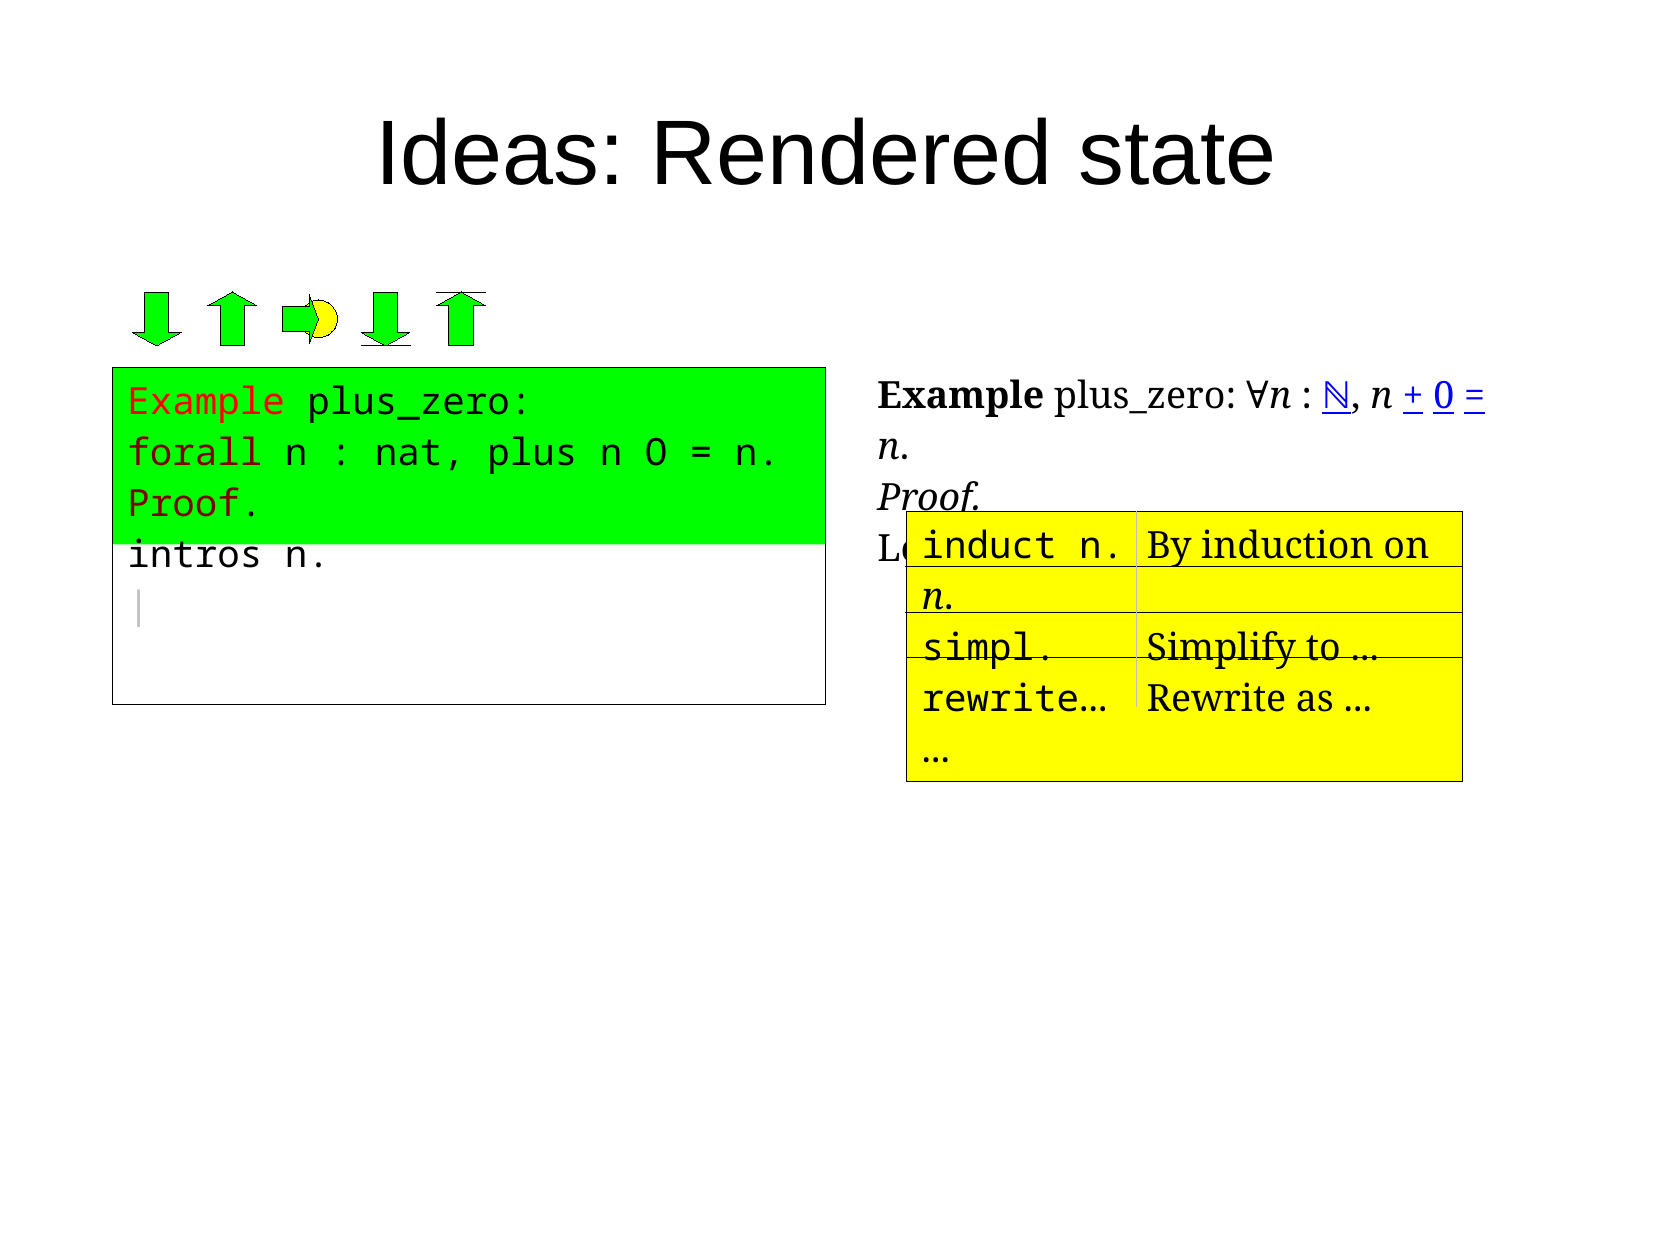

# Ideas: Rendered state
Example plus_zero: ∀n : ℕ, n + 0 = n.
Proof.
Let n : ℕ. Then n + 0 = n:
Example plus_zero:
forall n : nat, plus n O = n.
Proof.
intros n.
|
induct n.	By induction on n.
simpl.		Simplify to ...
rewrite...	Rewrite as ...
...